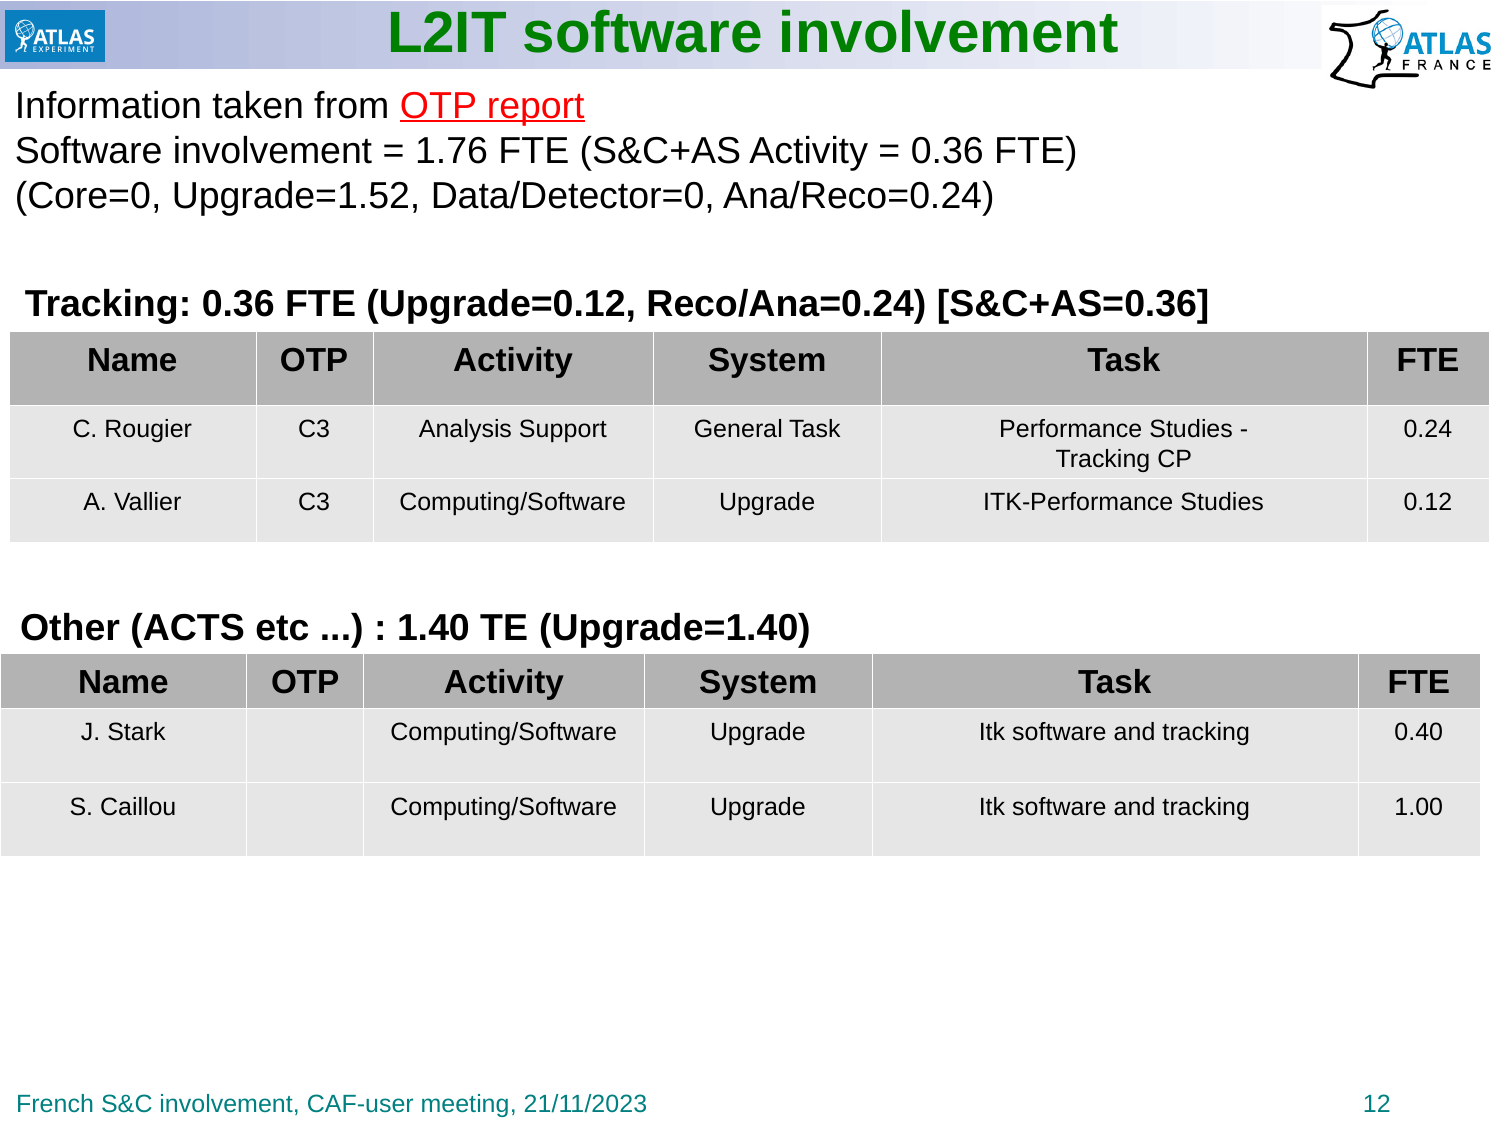

L2IT software involvement
Information taken from OTP report
Software involvement = 1.76 FTE (S&C+AS Activity = 0.36 FTE)
(Core=0, Upgrade=1.52, Data/Detector=0, Ana/Reco=0.24)
Tracking: 0.36 FTE (Upgrade=0.12, Reco/Ana=0.24) [S&C+AS=0.36]
| Name | OTP | Activity | System | Task | FTE |
| --- | --- | --- | --- | --- | --- |
| C. Rougier | C3 | Analysis Support | General Task | Performance Studies - Tracking CP | 0.24 |
| A. Vallier | C3 | Computing/Software | Upgrade | ITK-Performance Studies | 0.12 |
Other (ACTS etc ...) : 1.40 TE (Upgrade=1.40)
| Name | OTP | Activity | System | Task | FTE |
| --- | --- | --- | --- | --- | --- |
| J. Stark | | Computing/Software | Upgrade | Itk software and tracking | 0.40 |
| S. Caillou | | Computing/Software | Upgrade | Itk software and tracking | 1.00 |